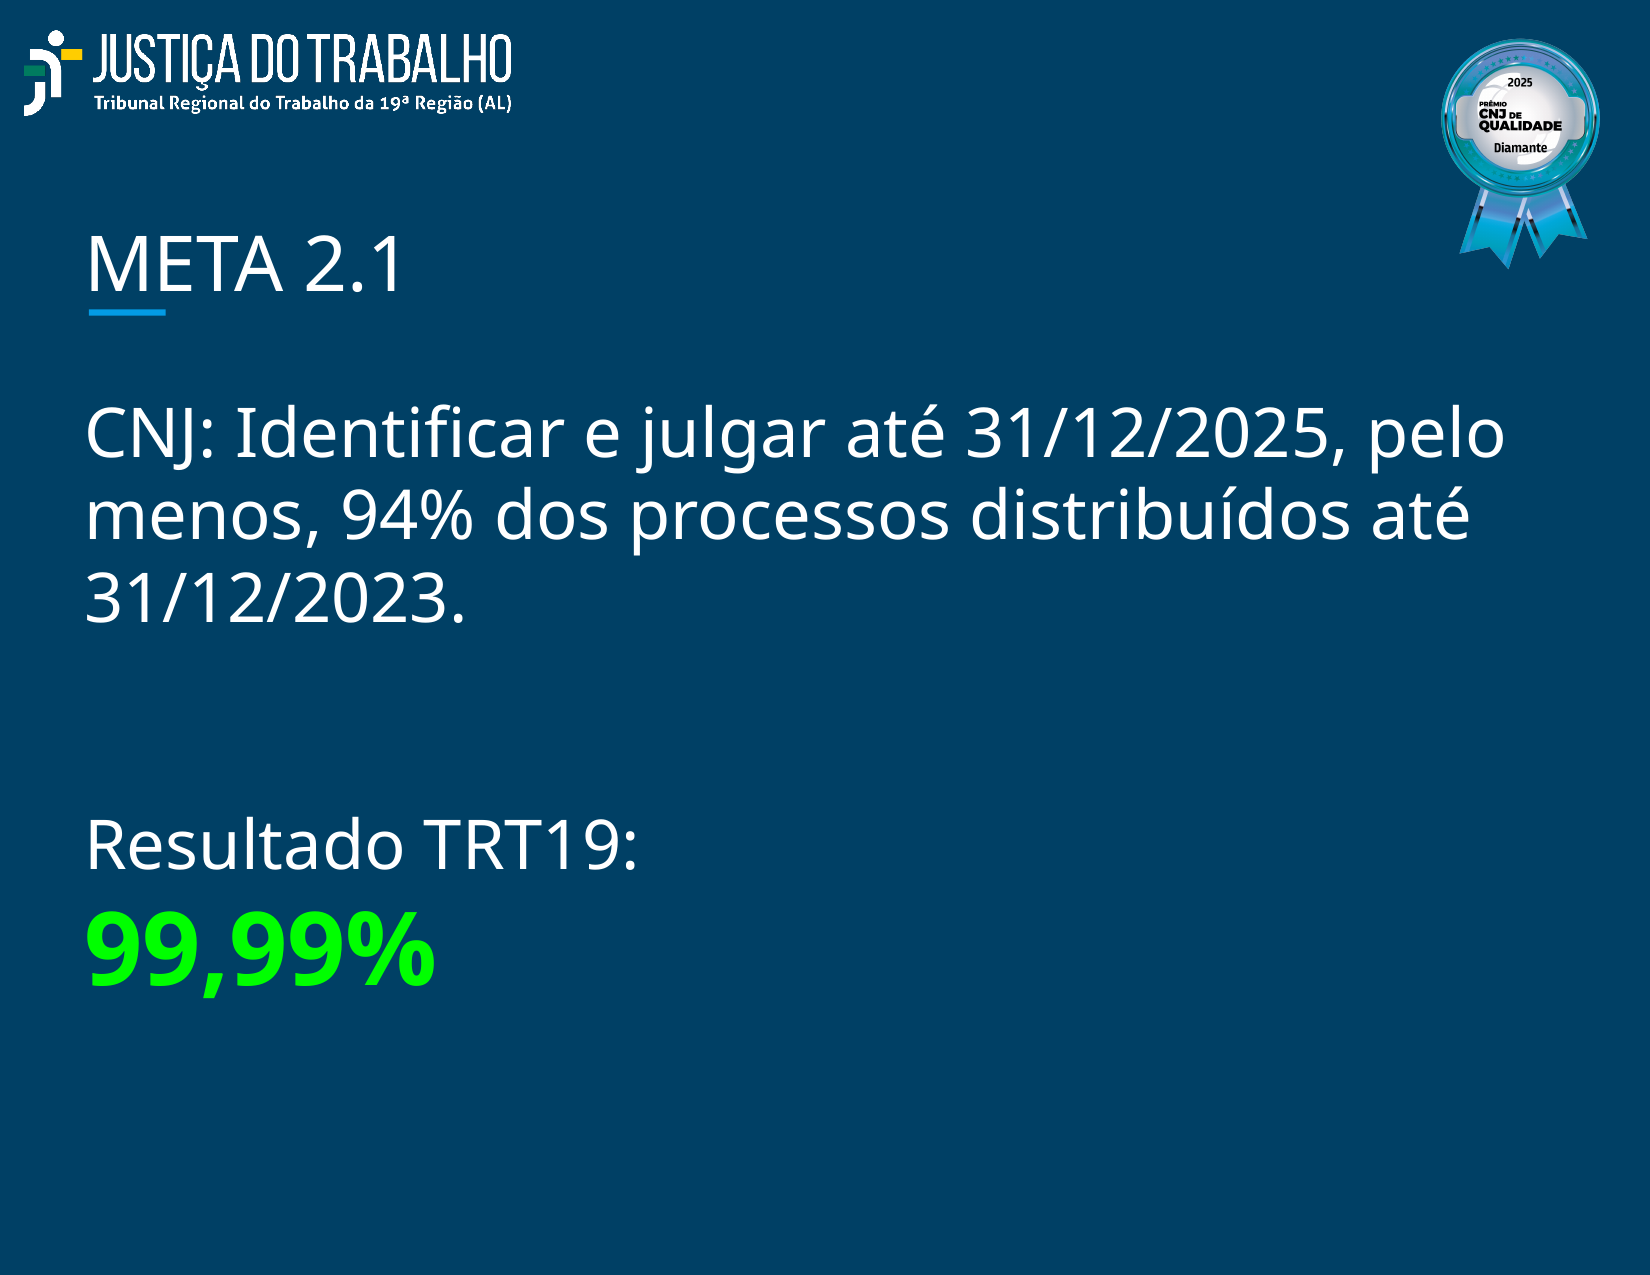

# META 2.1 CNJ: Identificar e julgar até 31/12/2025, pelo menos, 94% dos processos distribuídos até 31/12/2023. Resultado TRT19: 99,99%